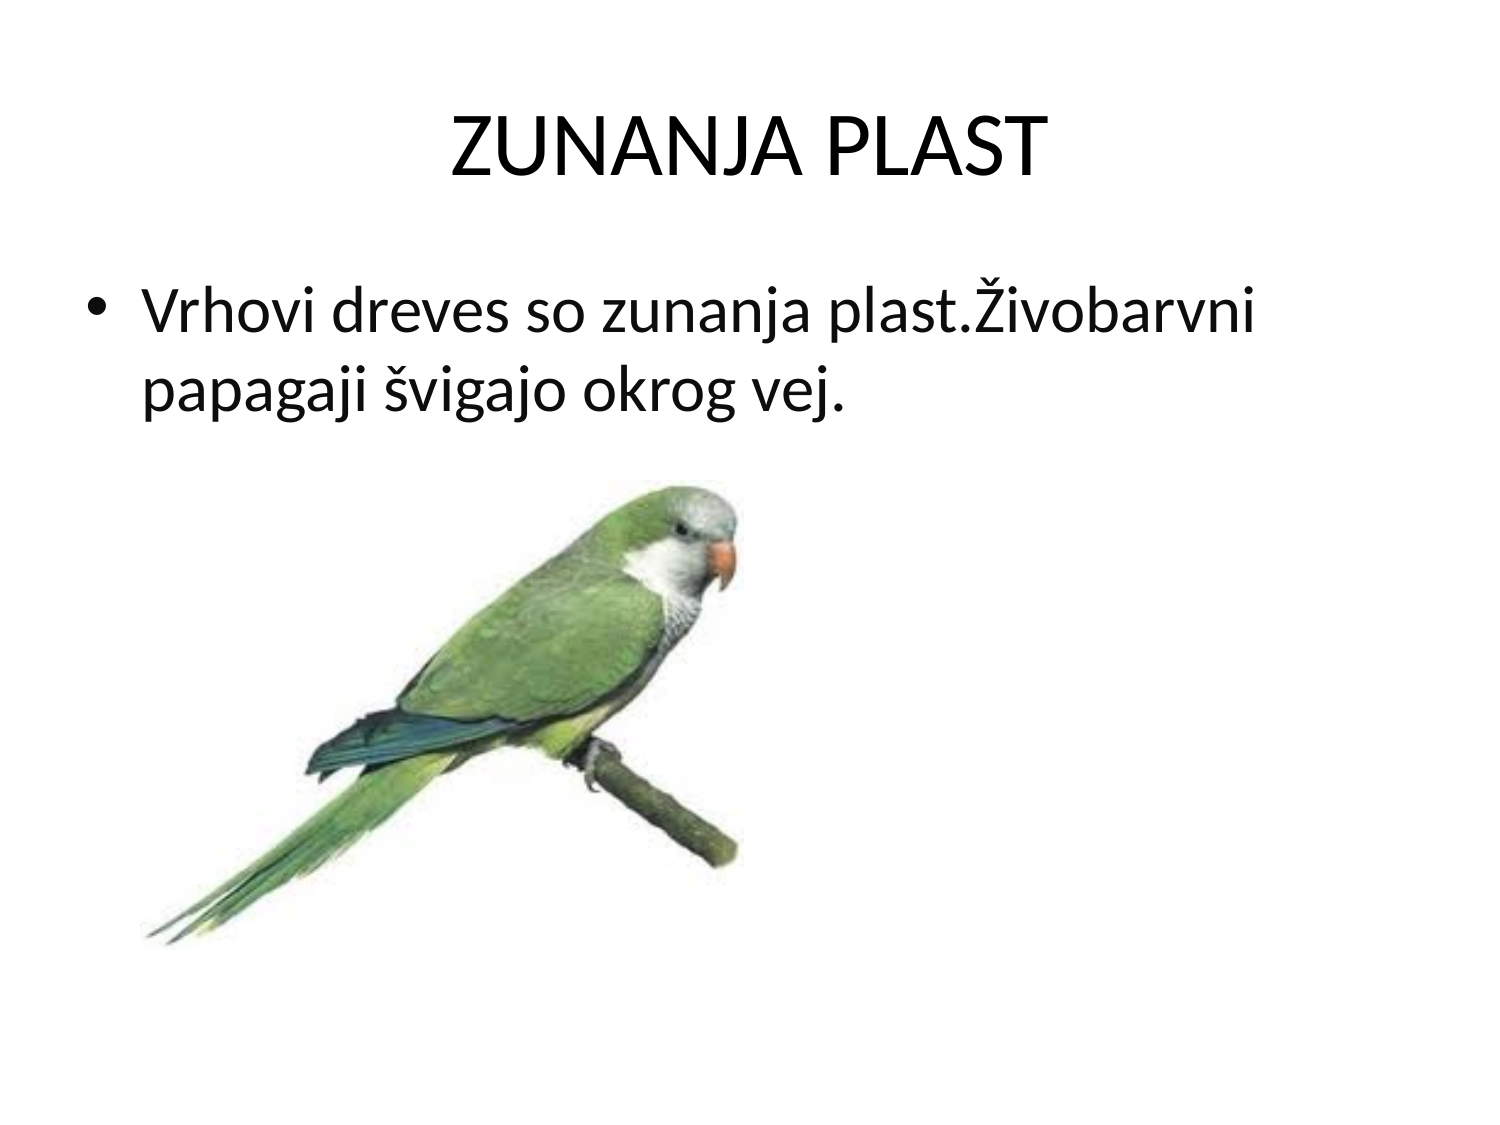

# ZUNANJA PLAST
Vrhovi dreves so zunanja plast.Živobarvni papagaji švigajo okrog vej.